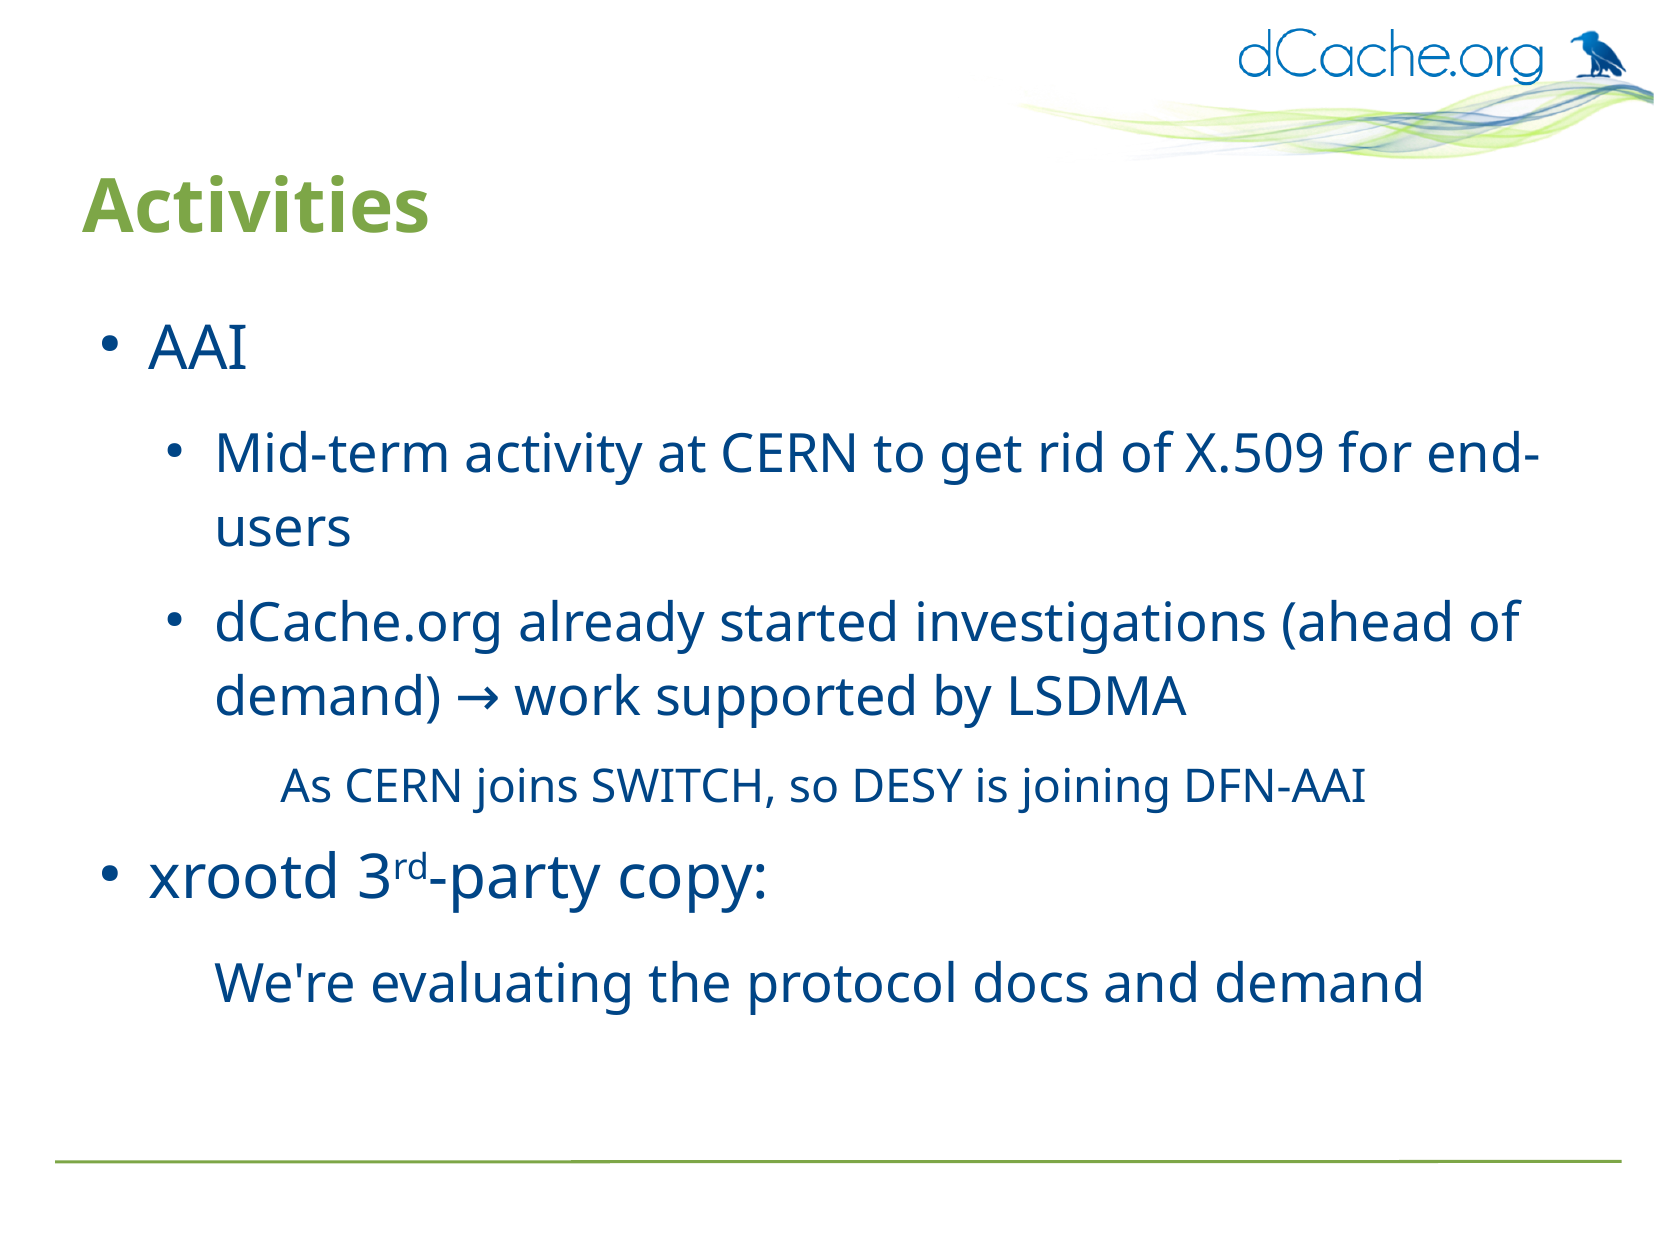

# Activities
AAI
Mid-term activity at CERN to get rid of X.509 for end-users
dCache.org already started investigations (ahead of demand) → work supported by LSDMA
As CERN joins SWITCH, so DESY is joining DFN-AAI
xrootd 3rd-party copy:
We're evaluating the protocol docs and demand